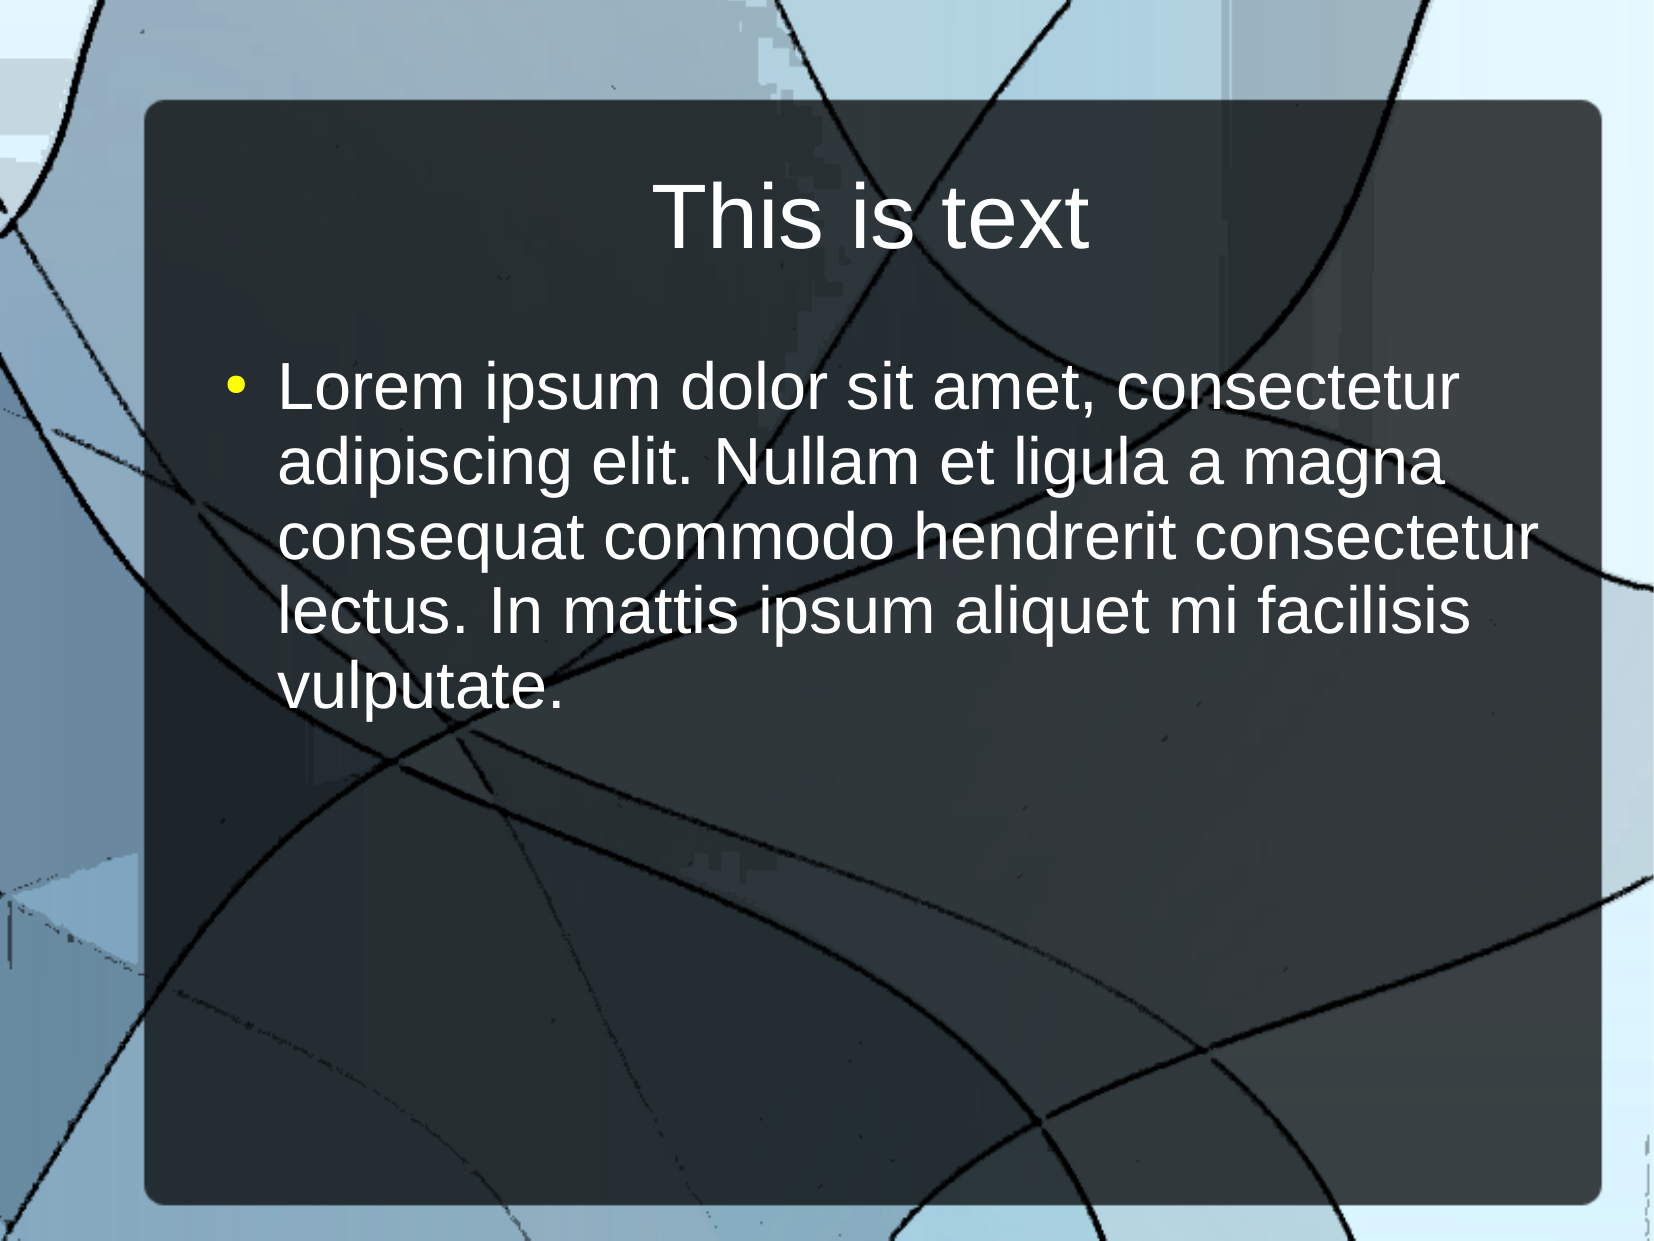

# This is text
Lorem ipsum dolor sit amet, consectetur adipiscing elit. Nullam et ligula a magna consequat commodo hendrerit consectetur lectus. In mattis ipsum aliquet mi facilisis vulputate.